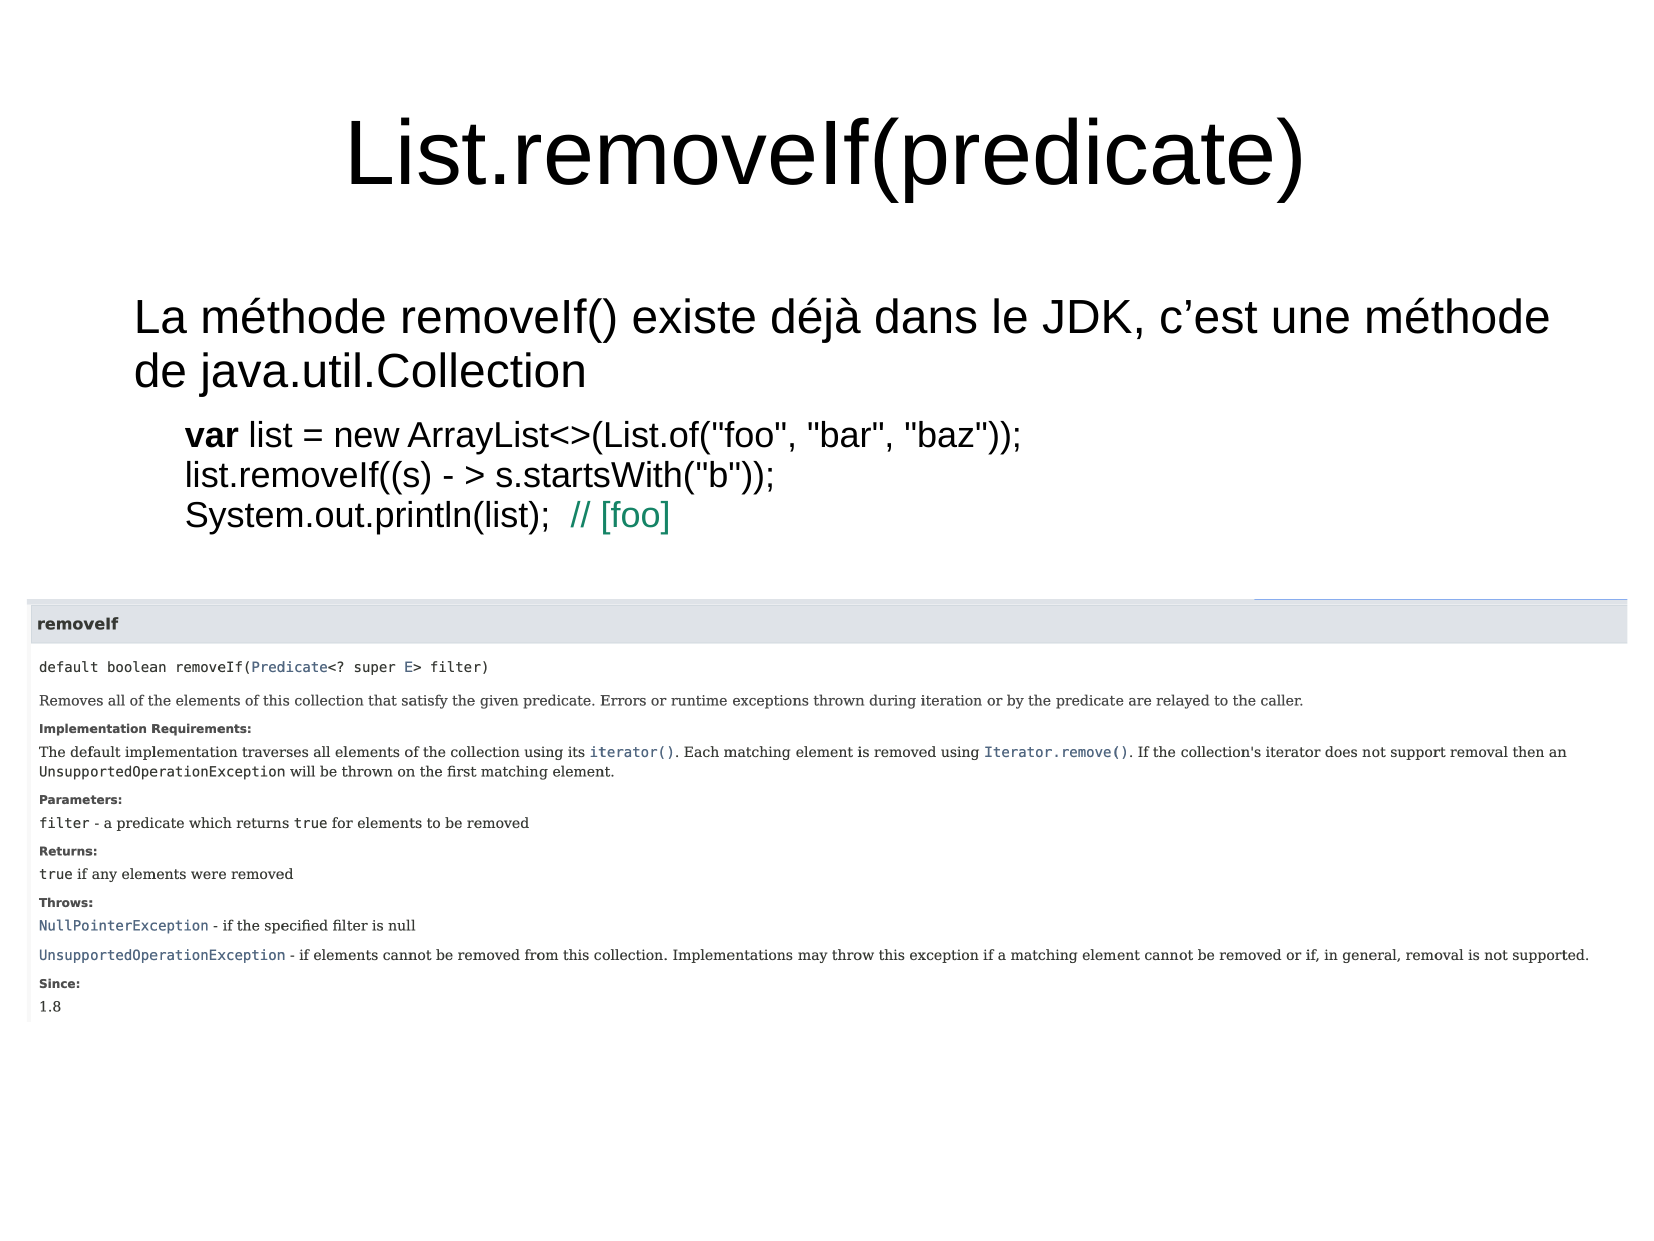

# List.removeIf(predicate)
La méthode removeIf() existe déjà dans le JDK, c’est une méthode de java.util.Collection
var list = new ArrayList<>(List.of("foo", "bar", "baz"));
list.removeIf((s) - > s.startsWith("b"));
System.out.println(list); // [foo]